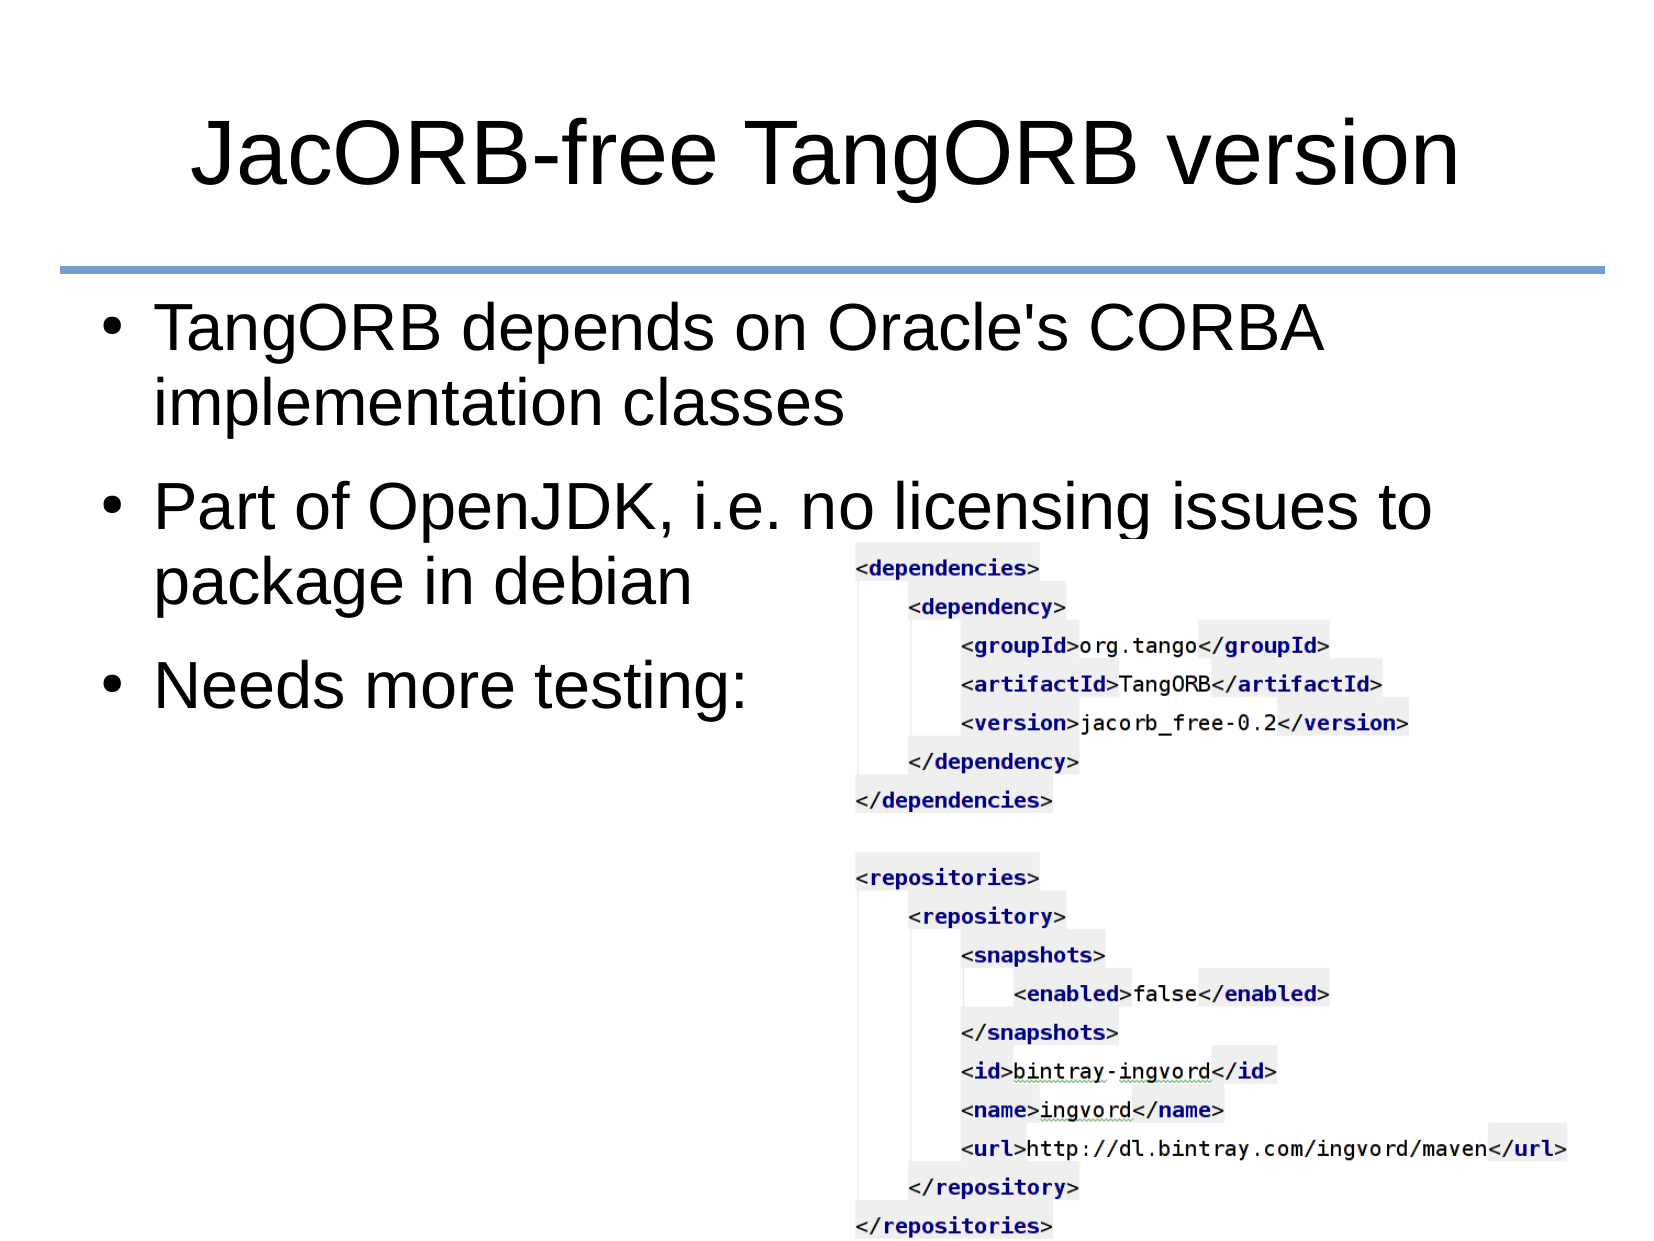

# JacORB-free TangORB version
TangORB depends on Oracle's CORBA implementation classes
Part of OpenJDK, i.e. no licensing issues to package in debian
Needs more testing: